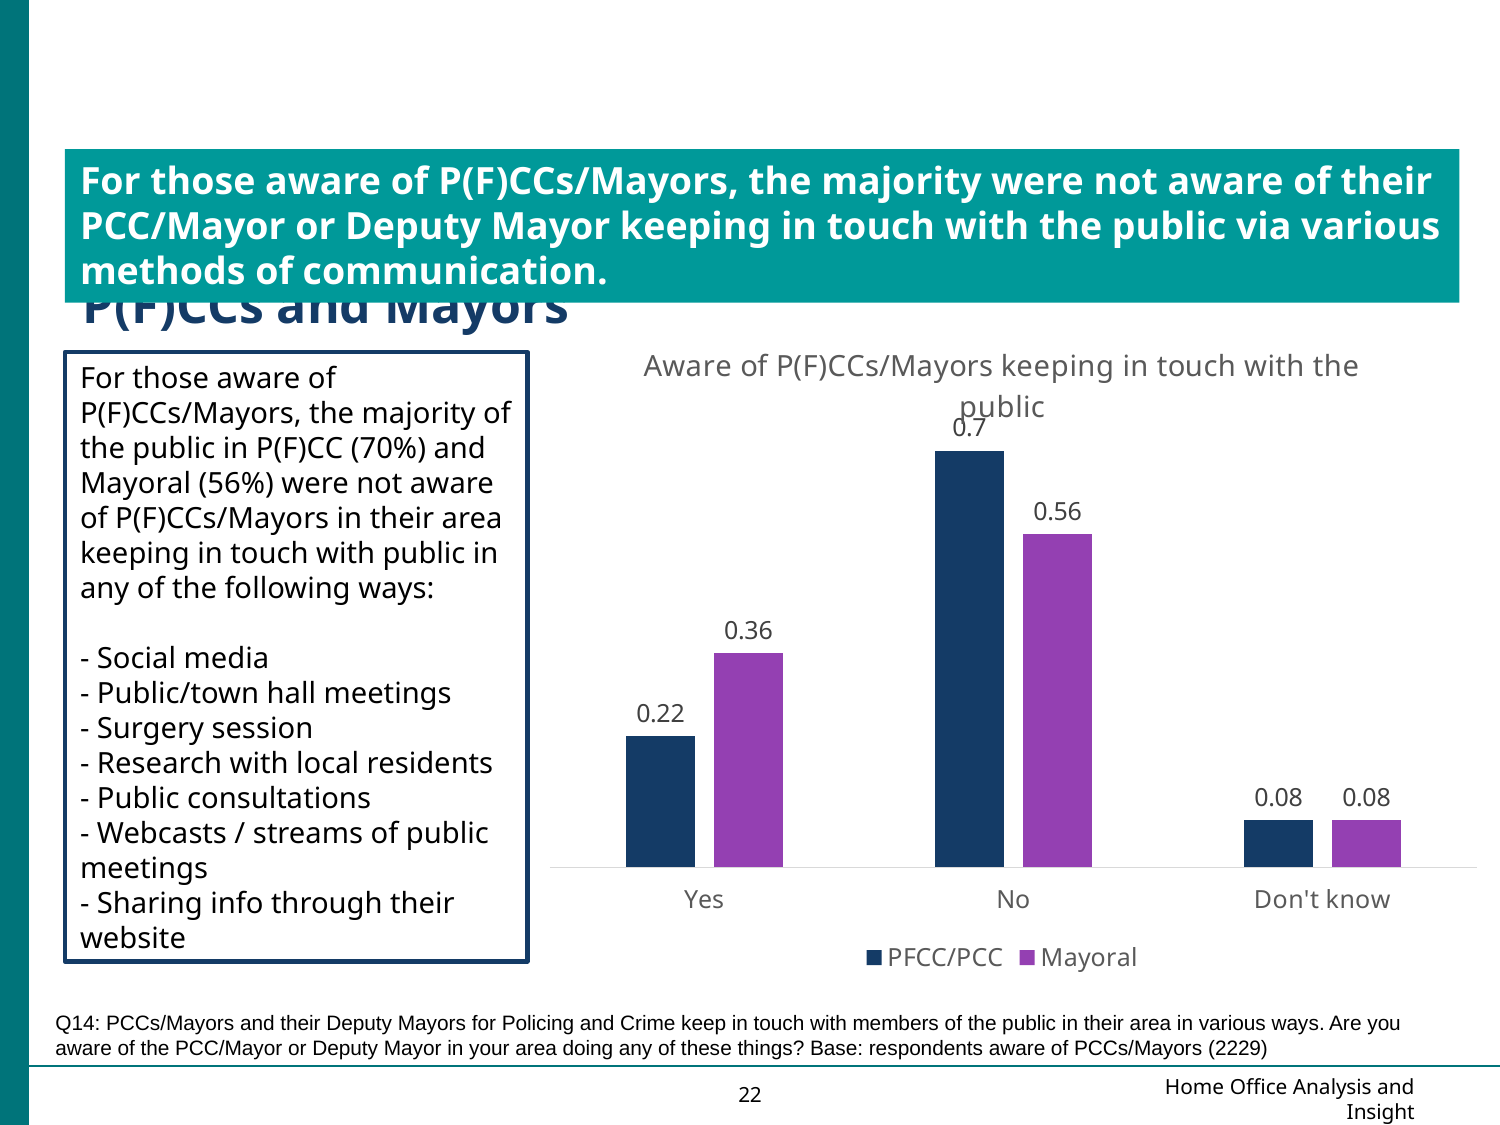

For those aware of P(F)CCs/Mayors, the majority were not aware of their PCC/Mayor or Deputy Mayor keeping in touch with the public via various methods of communication.
# Transparency and accessibility of information on P(F)CCs and Mayors
### Chart: Aware of P(F)CCs/Mayors keeping in touch with the public
| Category | PFCC/PCC | Mayoral |
|---|---|---|
| Yes | 0.22 | 0.36 |
| No | 0.7 | 0.56 |
| Don't know | 0.08 | 0.08 |For those aware of P(F)CCs/Mayors, the majority of the public in P(F)CC (70%) and Mayoral (56%) were not aware of P(F)CCs/Mayors in their area keeping in touch with public in any of the following ways:
- Social media
- Public/town hall meetings
- Surgery session
- Research with local residents
- Public consultations
- Webcasts / streams of public meetings
- Sharing info through their website
Q14: PCCs/Mayors and their Deputy Mayors for Policing and Crime keep in touch with members of the public in their area in various ways. Are you aware of the PCC/Mayor or Deputy Mayor in your area doing any of these things? Base: respondents aware of PCCs/Mayors (2229)